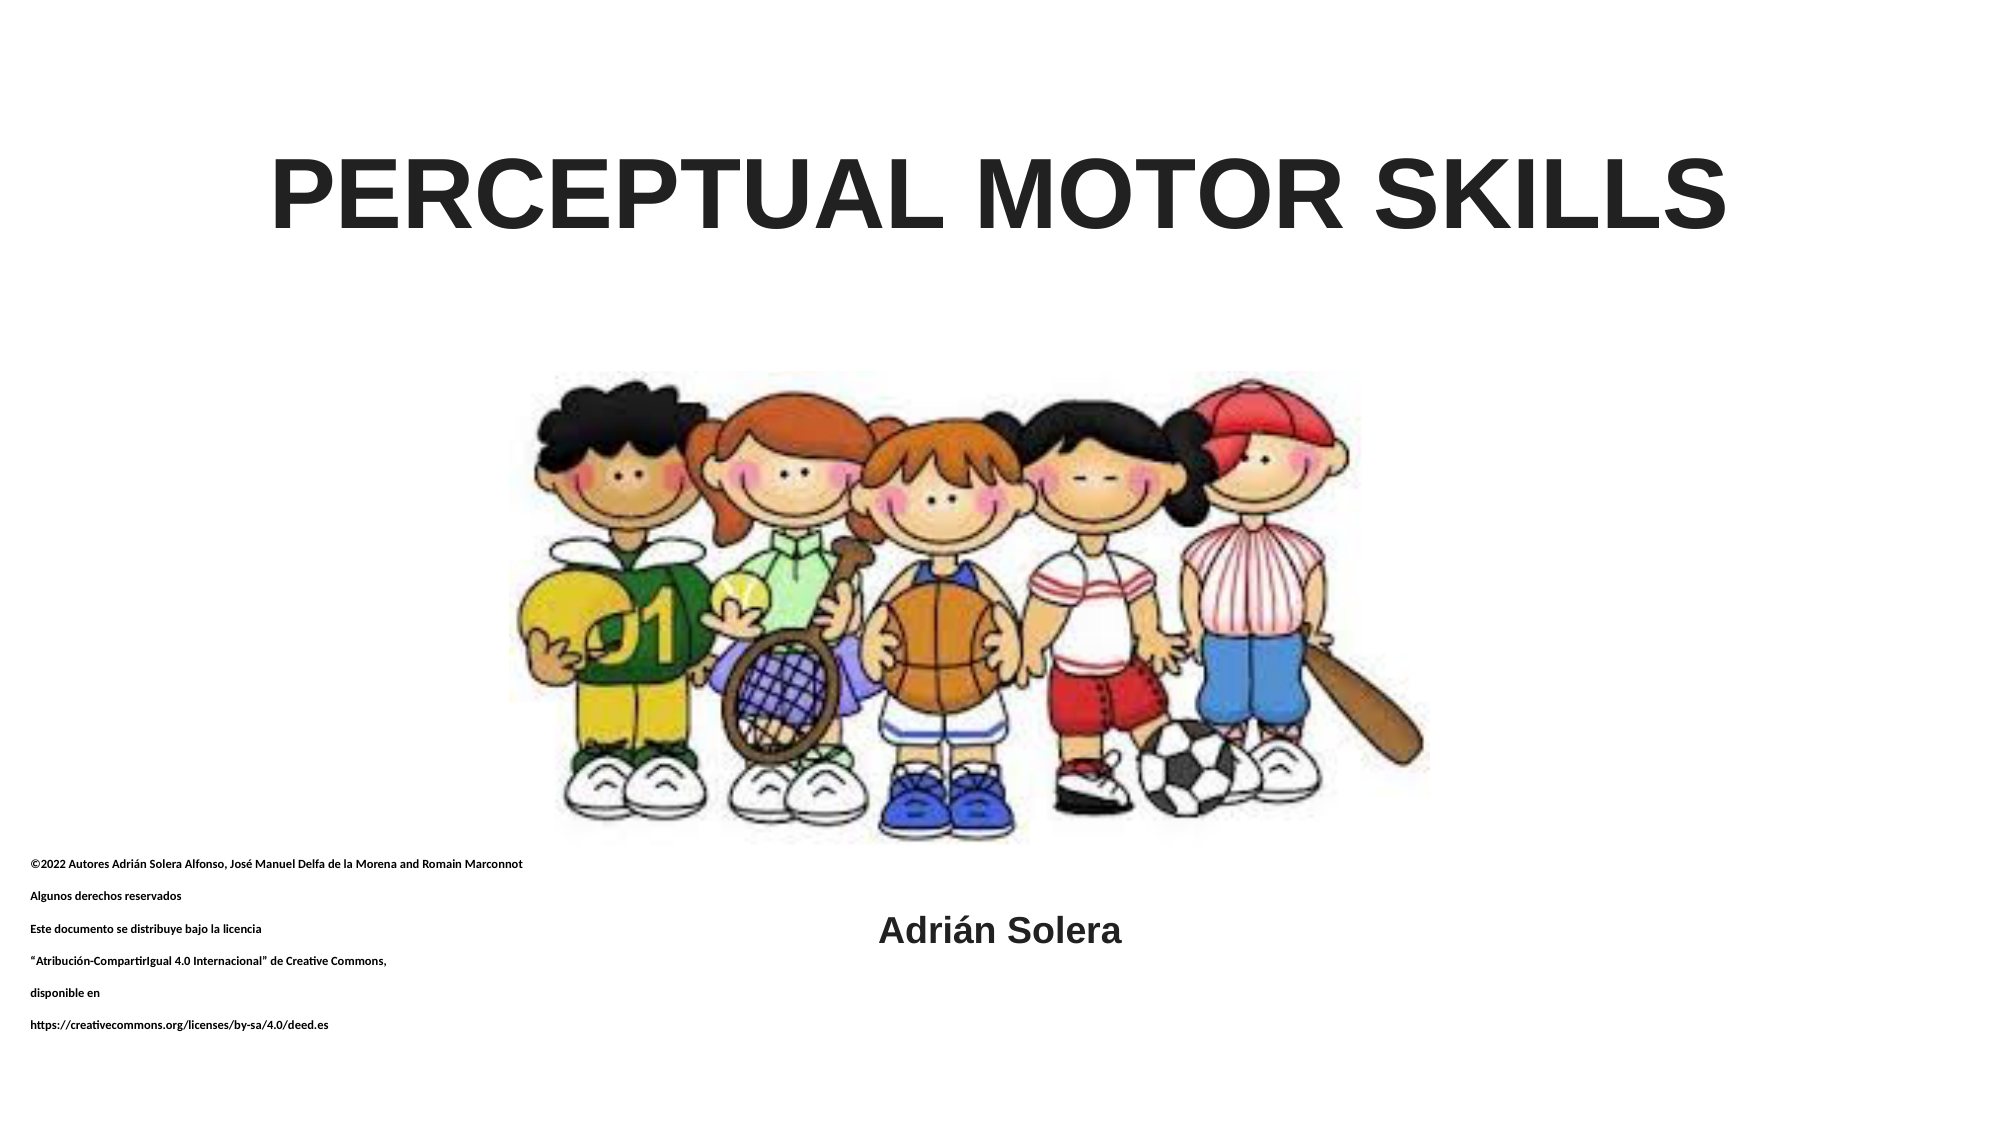

# PERCEPTUAL MOTOR SKILLS
Adrián Solera
©2022 Autores Adrián Solera Alfonso, José Manuel Delfa de la Morena and Romain Marconnot
Algunos derechos reservados
Este documento se distribuye bajo la licencia
“Atribución-CompartirIgual 4.0 Internacional” de Creative Commons,
disponible en
https://creativecommons.org/licenses/by-sa/4.0/deed.es